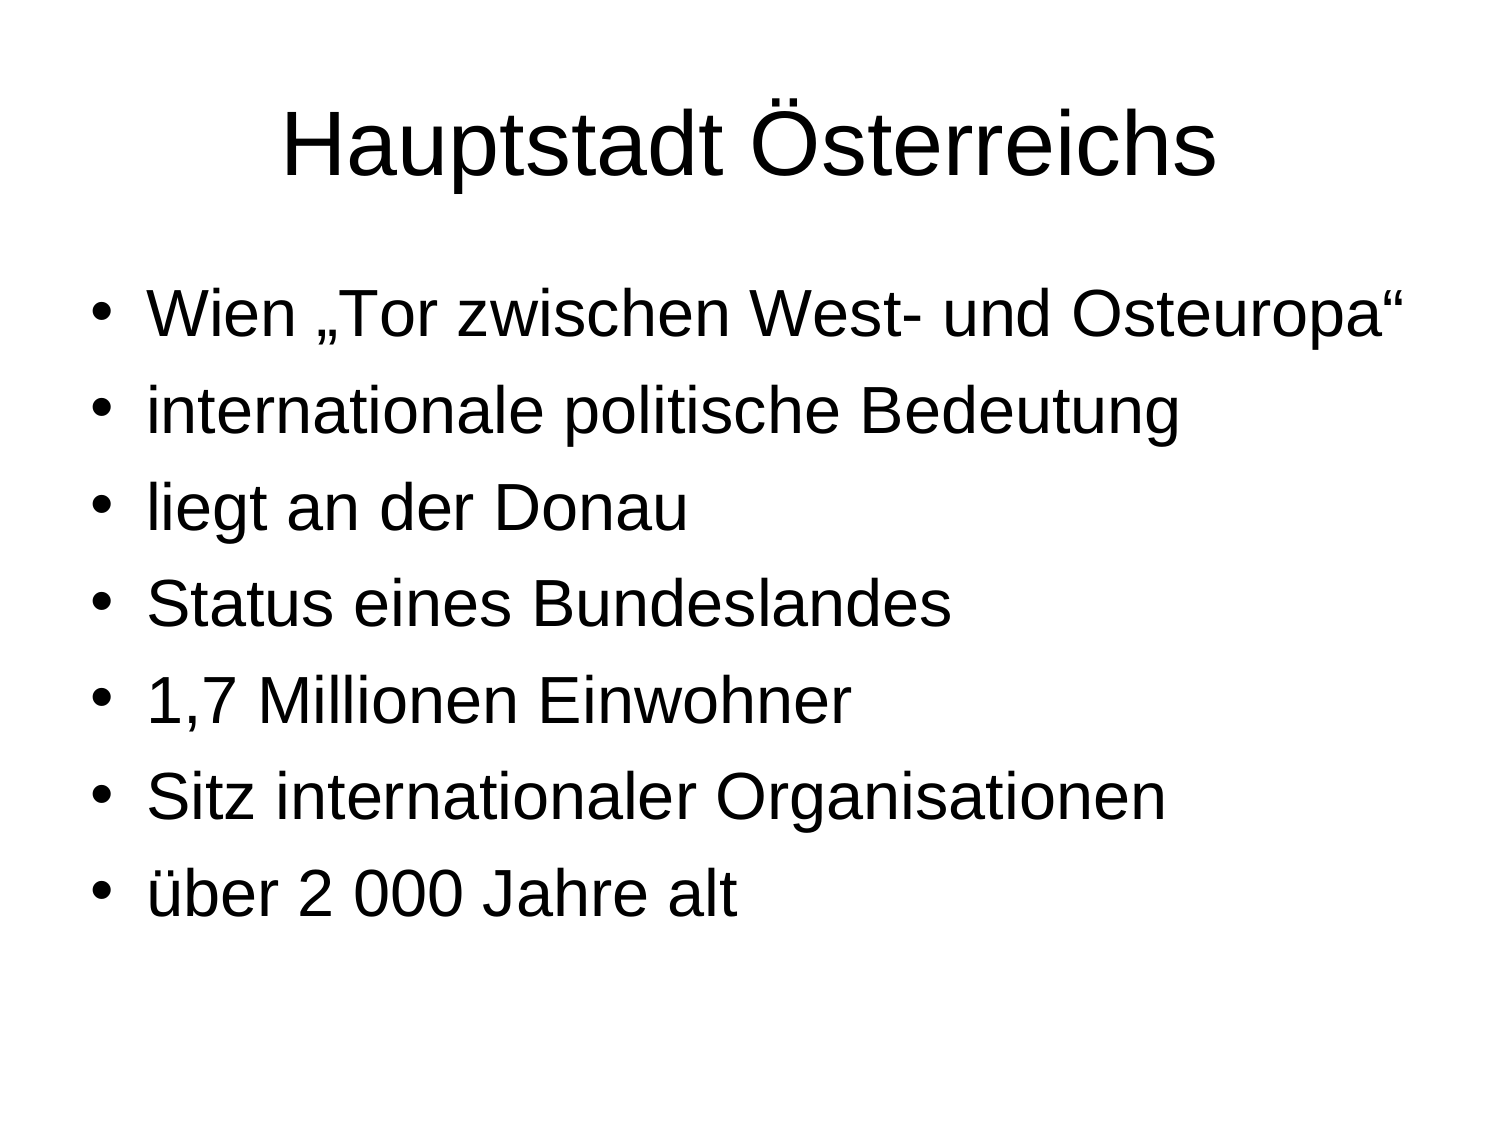

# Hauptstadt Österreichs
Wien „Tor zwischen West- und Osteuropa“
internationale politische Bedeutung
liegt an der Donau
Status eines Bundeslandes
1,7 Millionen Einwohner
Sitz internationaler Organisationen
über 2 000 Jahre alt